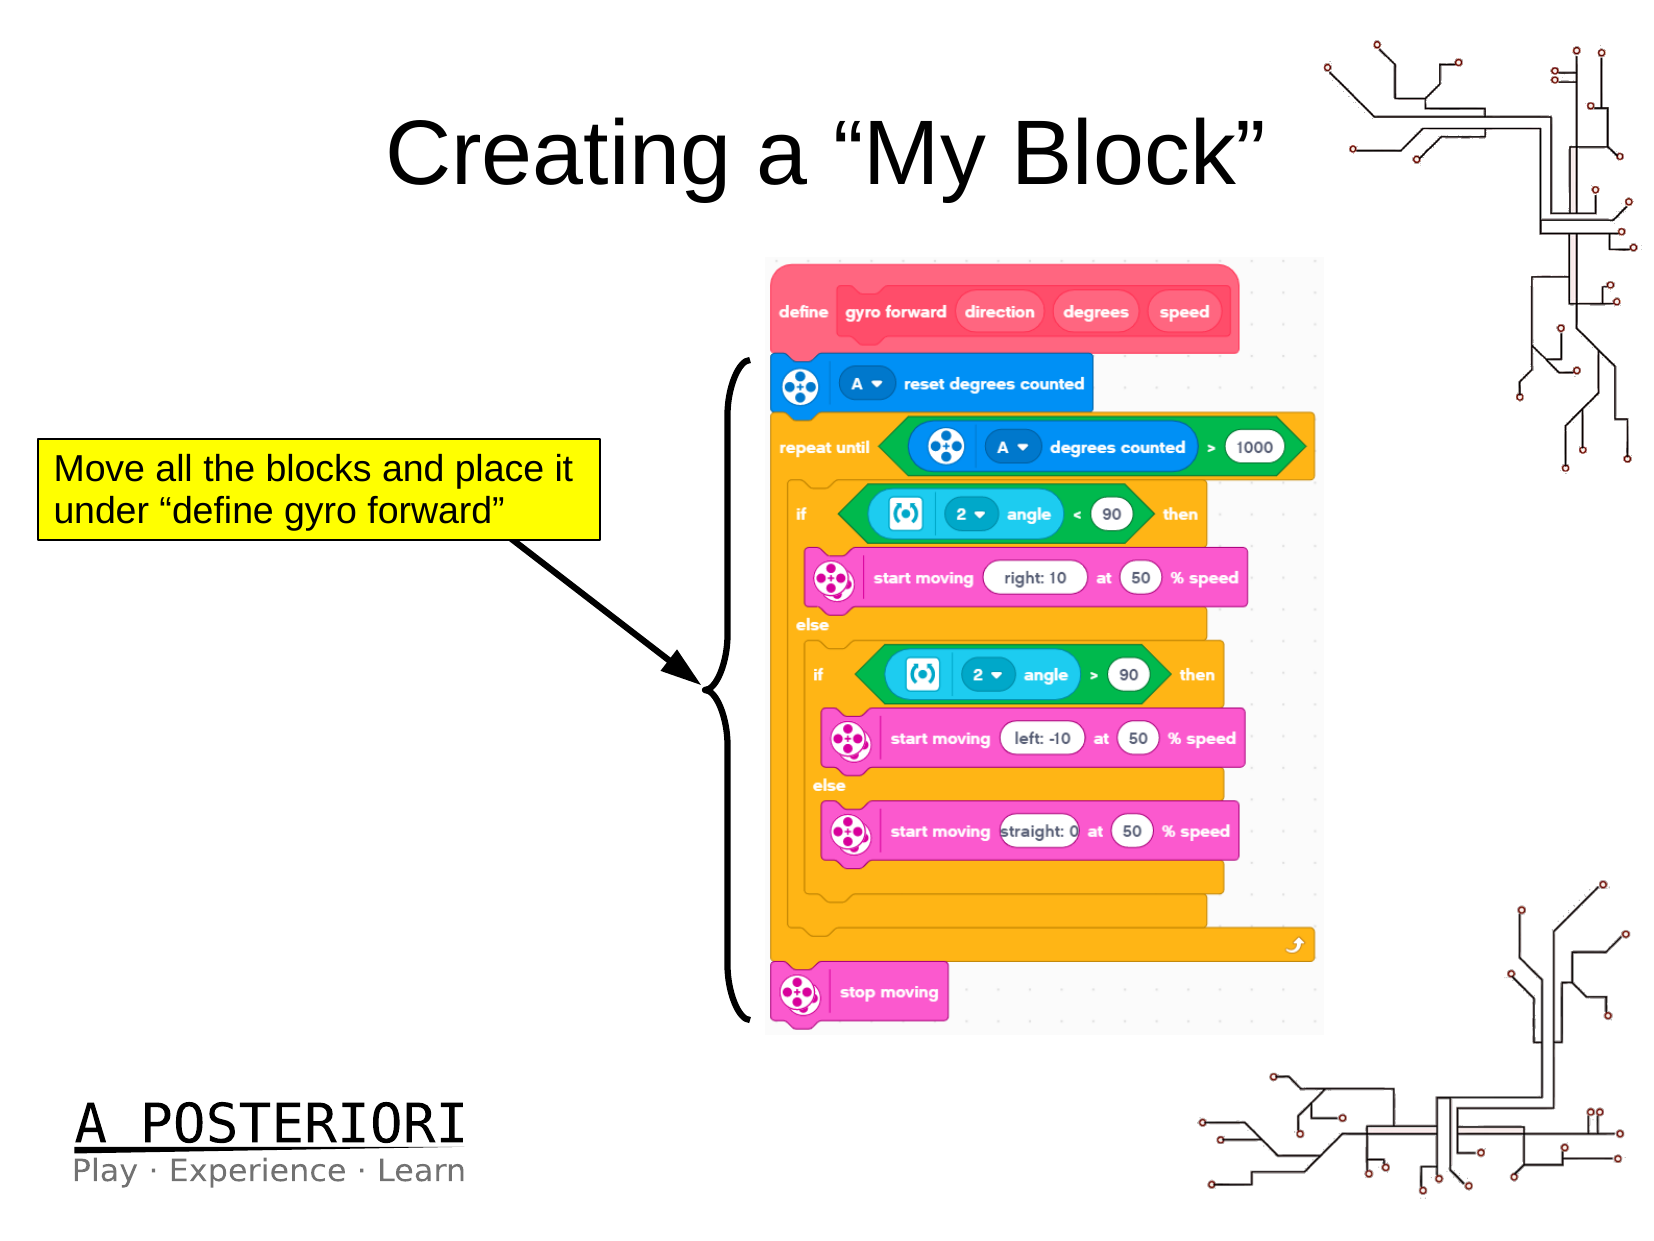

# Creating a “My Block”
Move all the blocks and place it
under “define gyro forward”